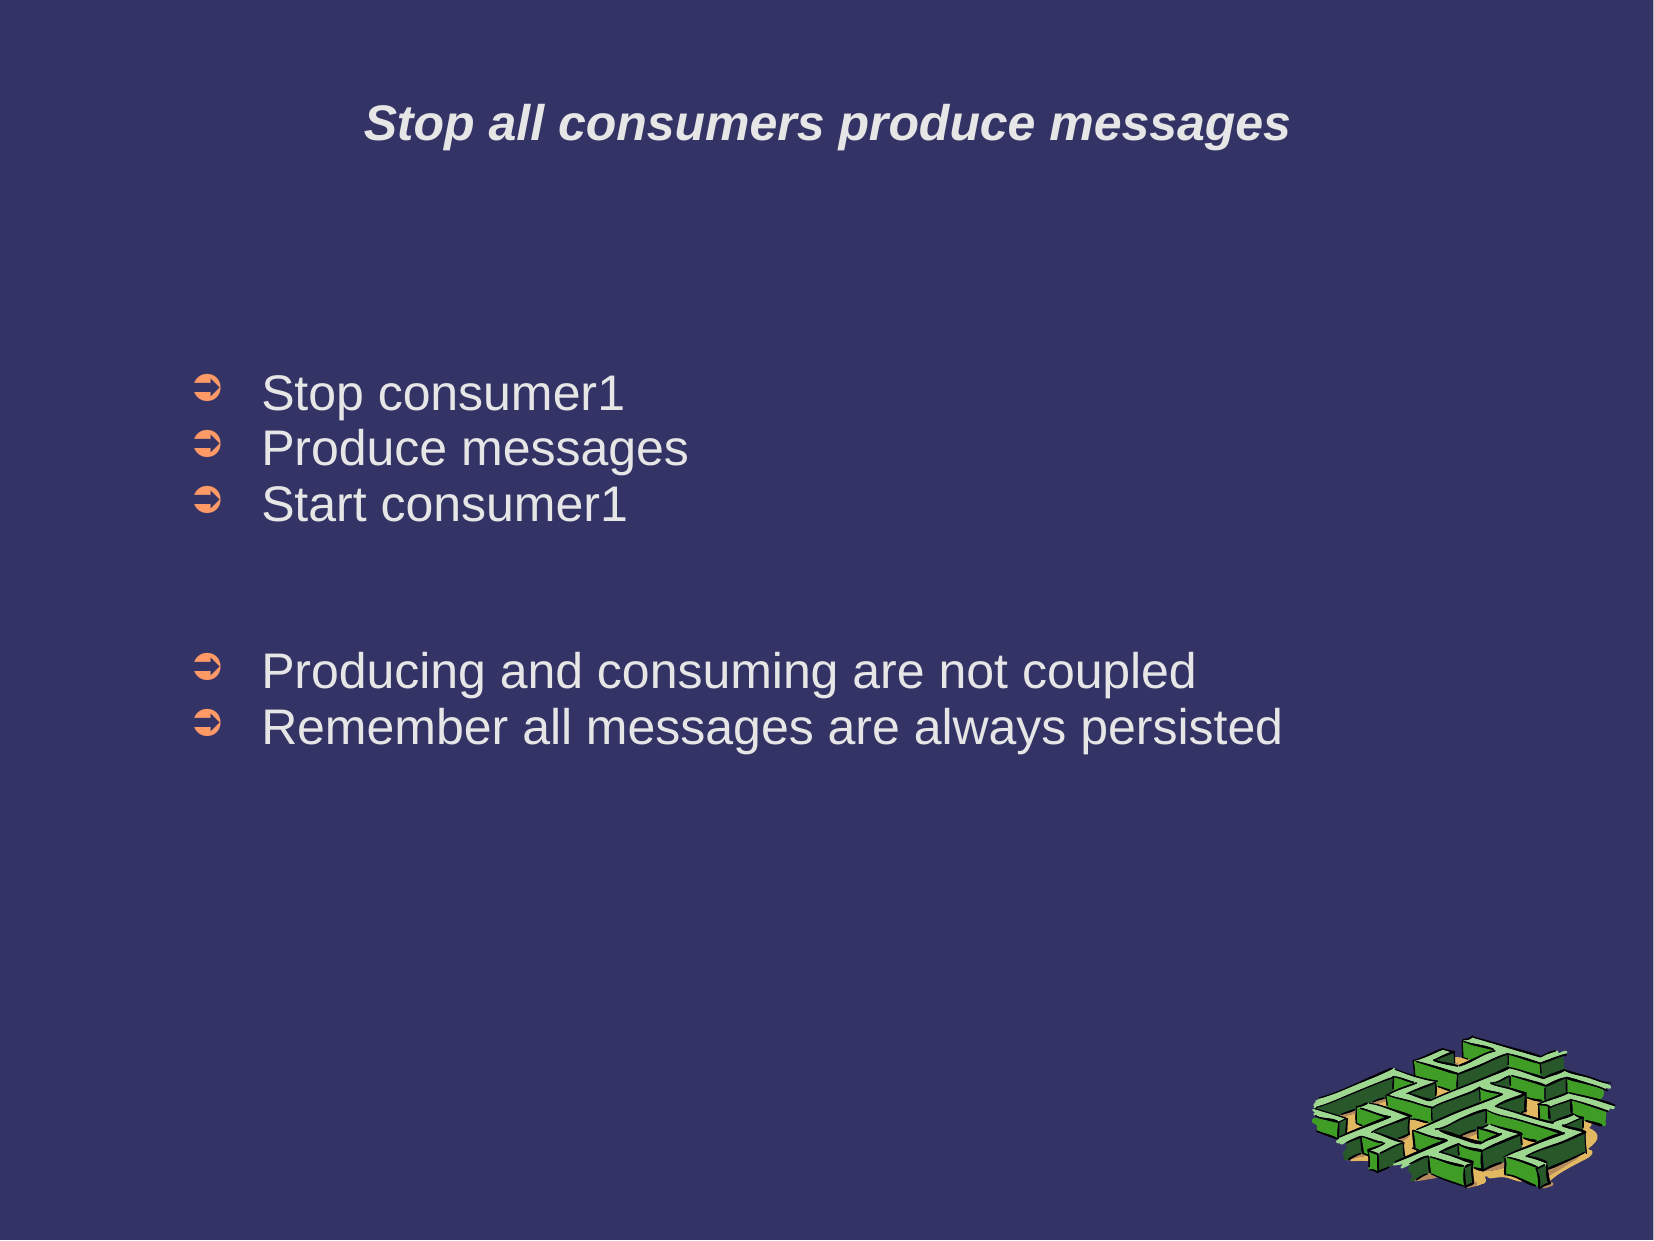

# Stop all consumers produce messages
Stop consumer1
Produce messages
Start consumer1
Producing and consuming are not coupled
Remember all messages are always persisted